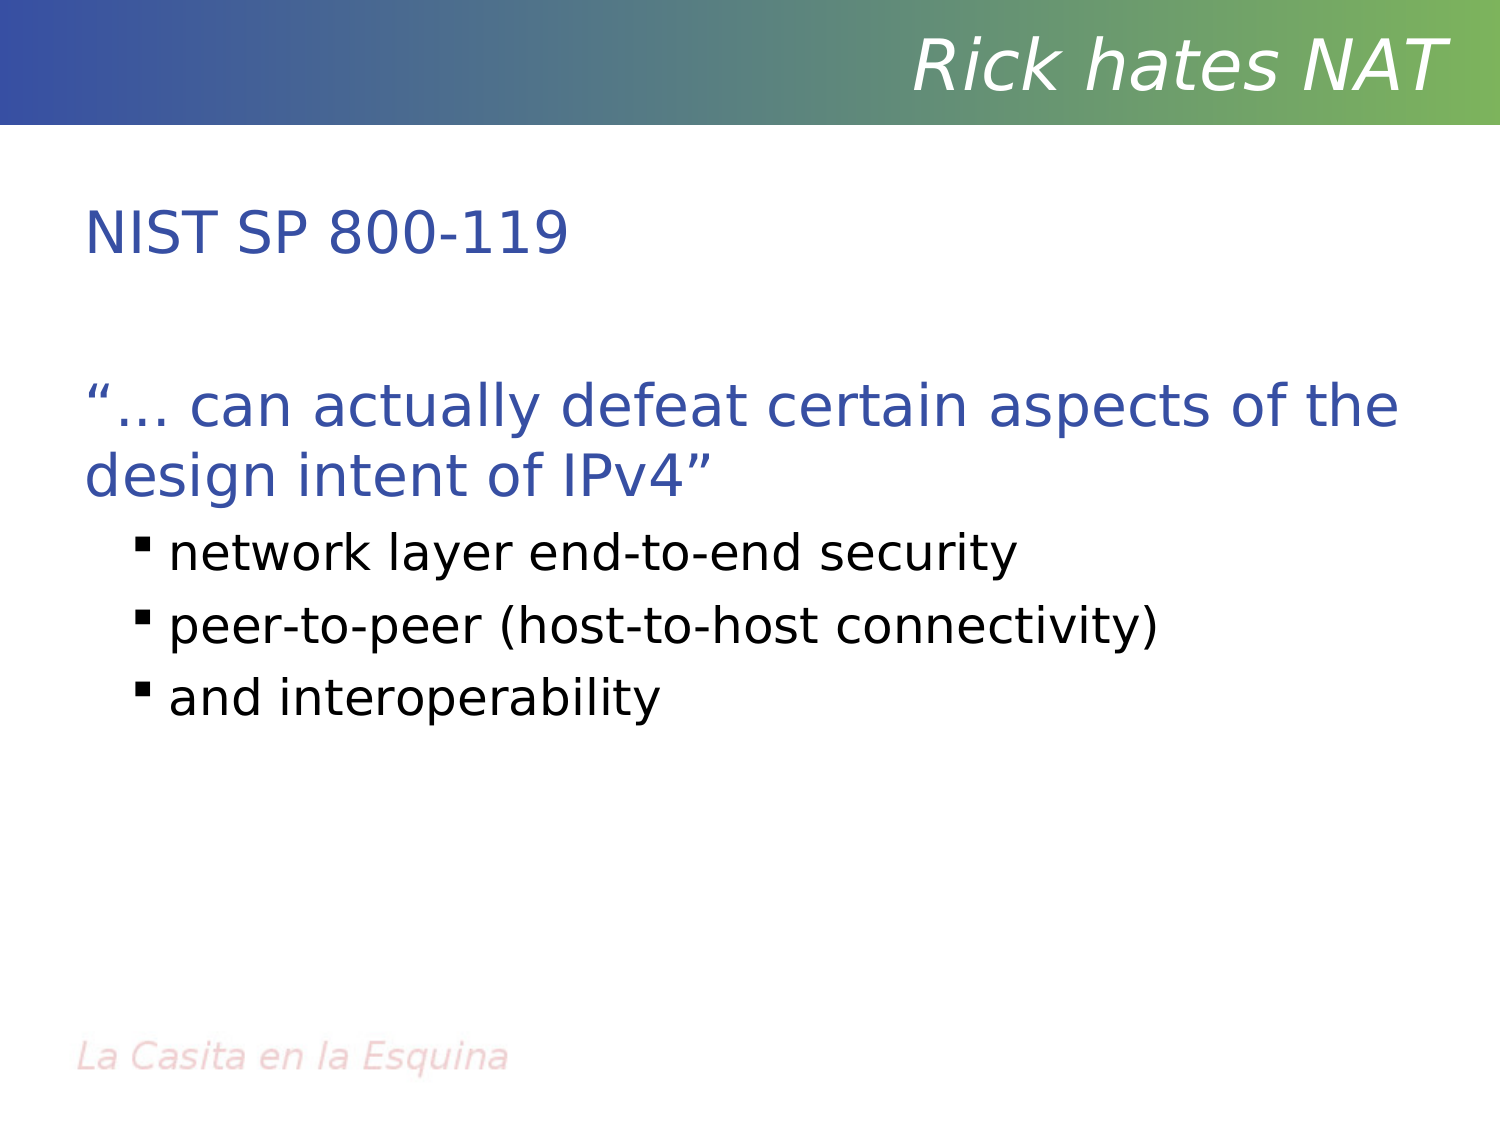

# Rick hates NAT
NIST SP 800-119
“... can actually defeat certain aspects of the design intent of IPv4”
network layer end-to-end security
peer-to-peer (host-to-host connectivity)
and interoperability